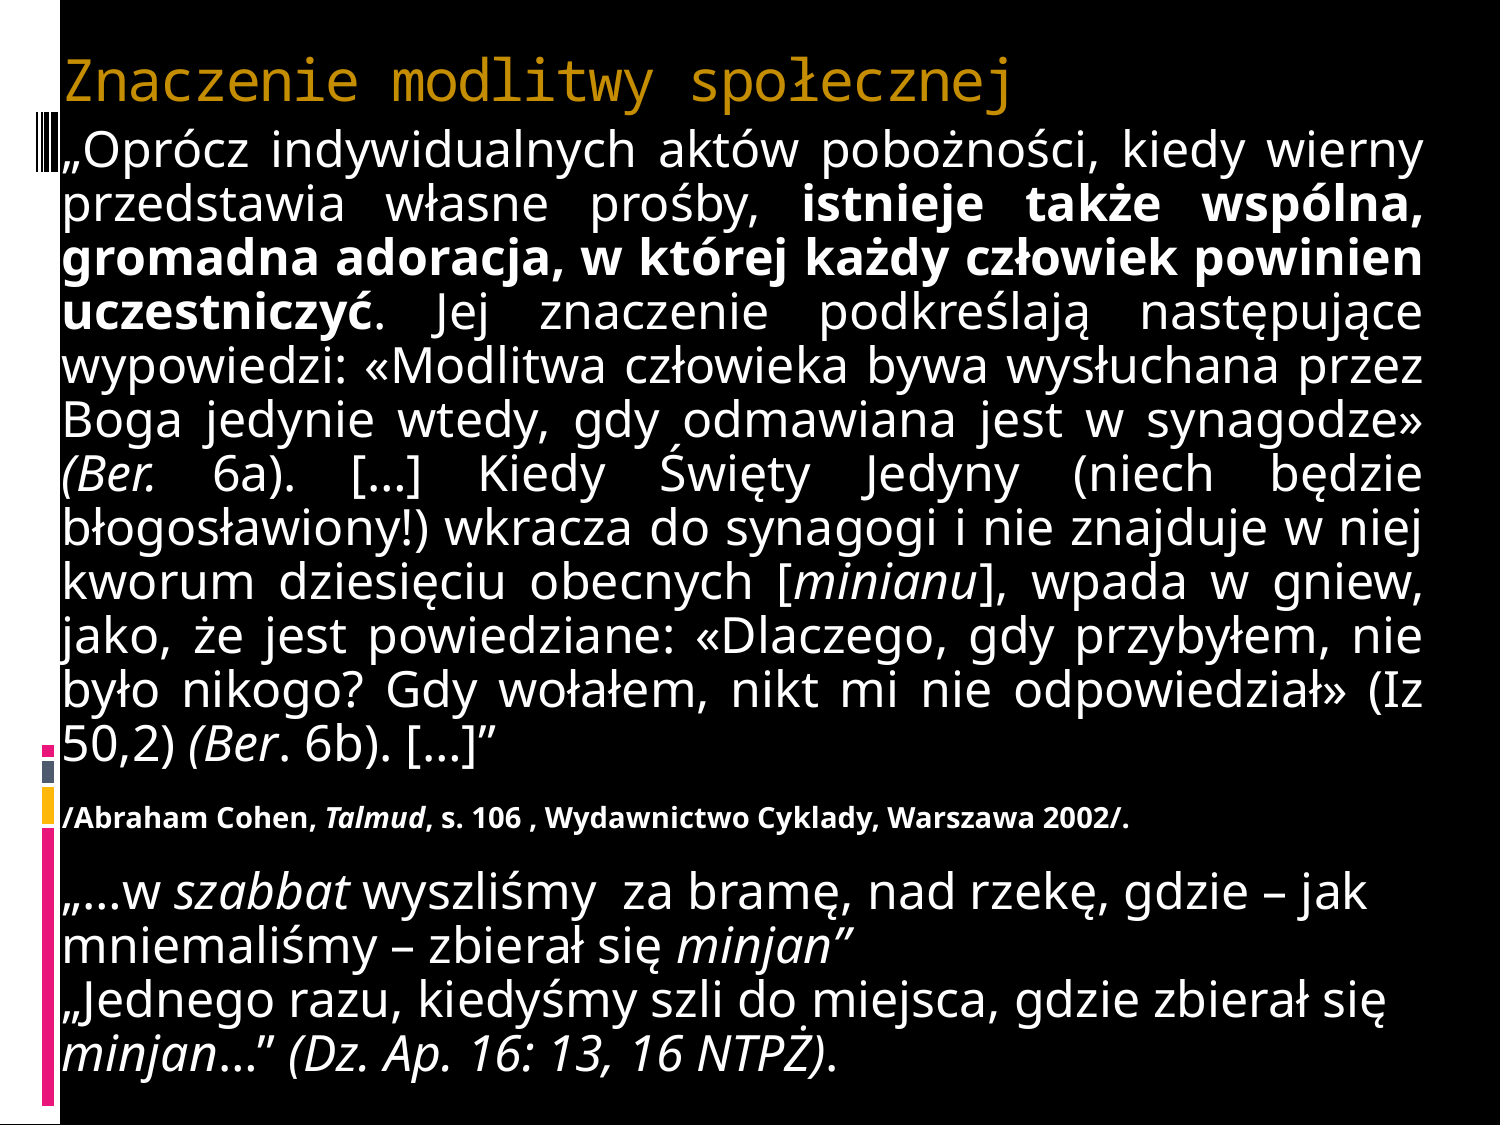

# Znaczenie modlitwy społecznej
„Oprócz indywidualnych aktów pobożności, kiedy wierny przedstawia własne prośby, istnieje także wspólna, gromadna adoracja, w której każdy człowiek powinien uczestniczyć. Jej znaczenie podkreślają następujące wypowiedzi: «Modlitwa człowieka bywa wysłuchana przez Boga jedynie wtedy, gdy odmawiana jest w synagodze» (Ber. 6a). […] Kiedy Święty Jedyny (niech będzie błogosławiony!) wkracza do synagogi i nie znajduje w niej kworum dziesięciu obecnych [minianu], wpada w gniew, jako, że jest powiedziane: «Dlaczego, gdy przybyłem, nie było nikogo? Gdy wołałem, nikt mi nie odpowiedział» (Iz 50,2) (Ber. 6b). […]”
/Abraham Cohen, Talmud, s. 106 , Wydawnictwo Cyklady, Warszawa 2002/.
„…w szabbat wyszliśmy za bramę, nad rzekę, gdzie – jak mniemaliśmy – zbierał się minjan”
„Jednego razu, kiedyśmy szli do miejsca, gdzie zbierał się minjan…” (Dz. Ap. 16: 13, 16 NTPŻ).